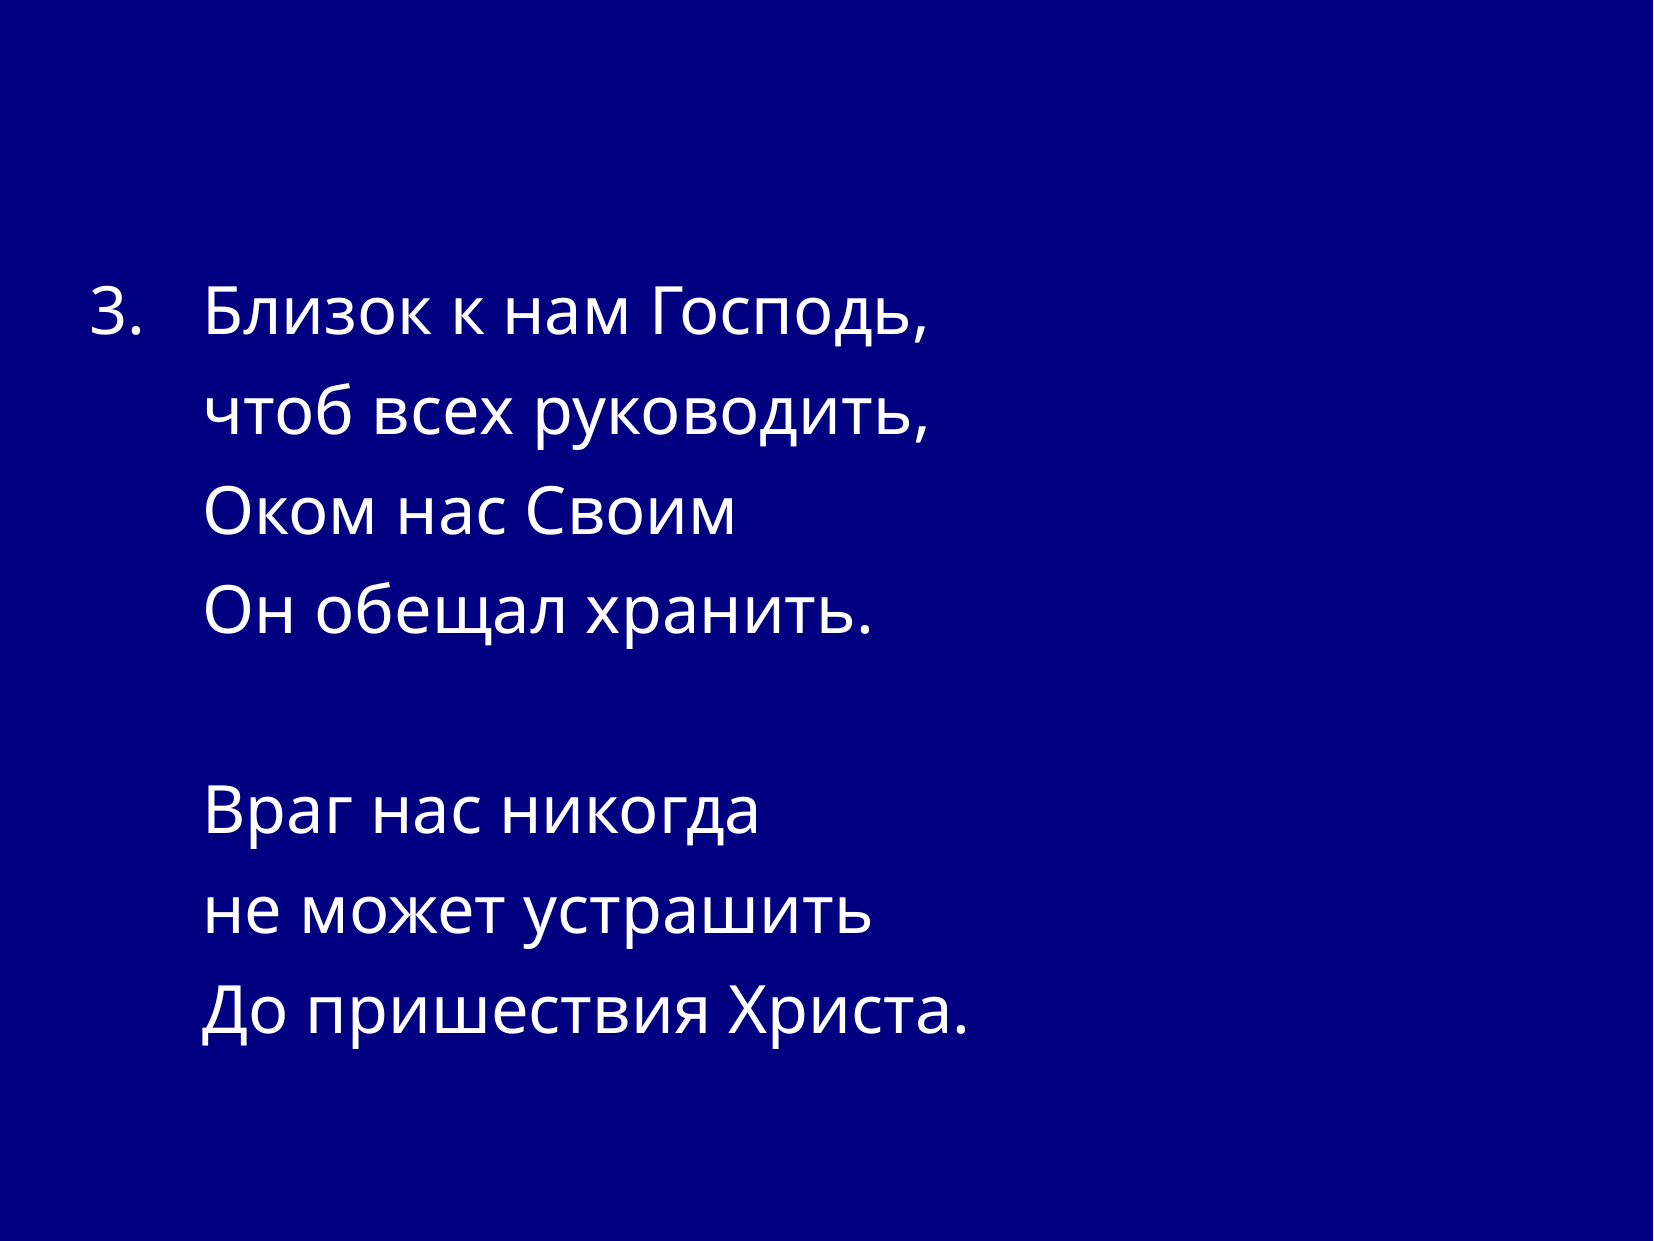

3.	Близок к нам Господь,
	чтоб всех руководить,
	Оком нас Своим
	Он обещал хранить.
	Враг нас никогда
	не может устрашить
	До пришествия Христа.